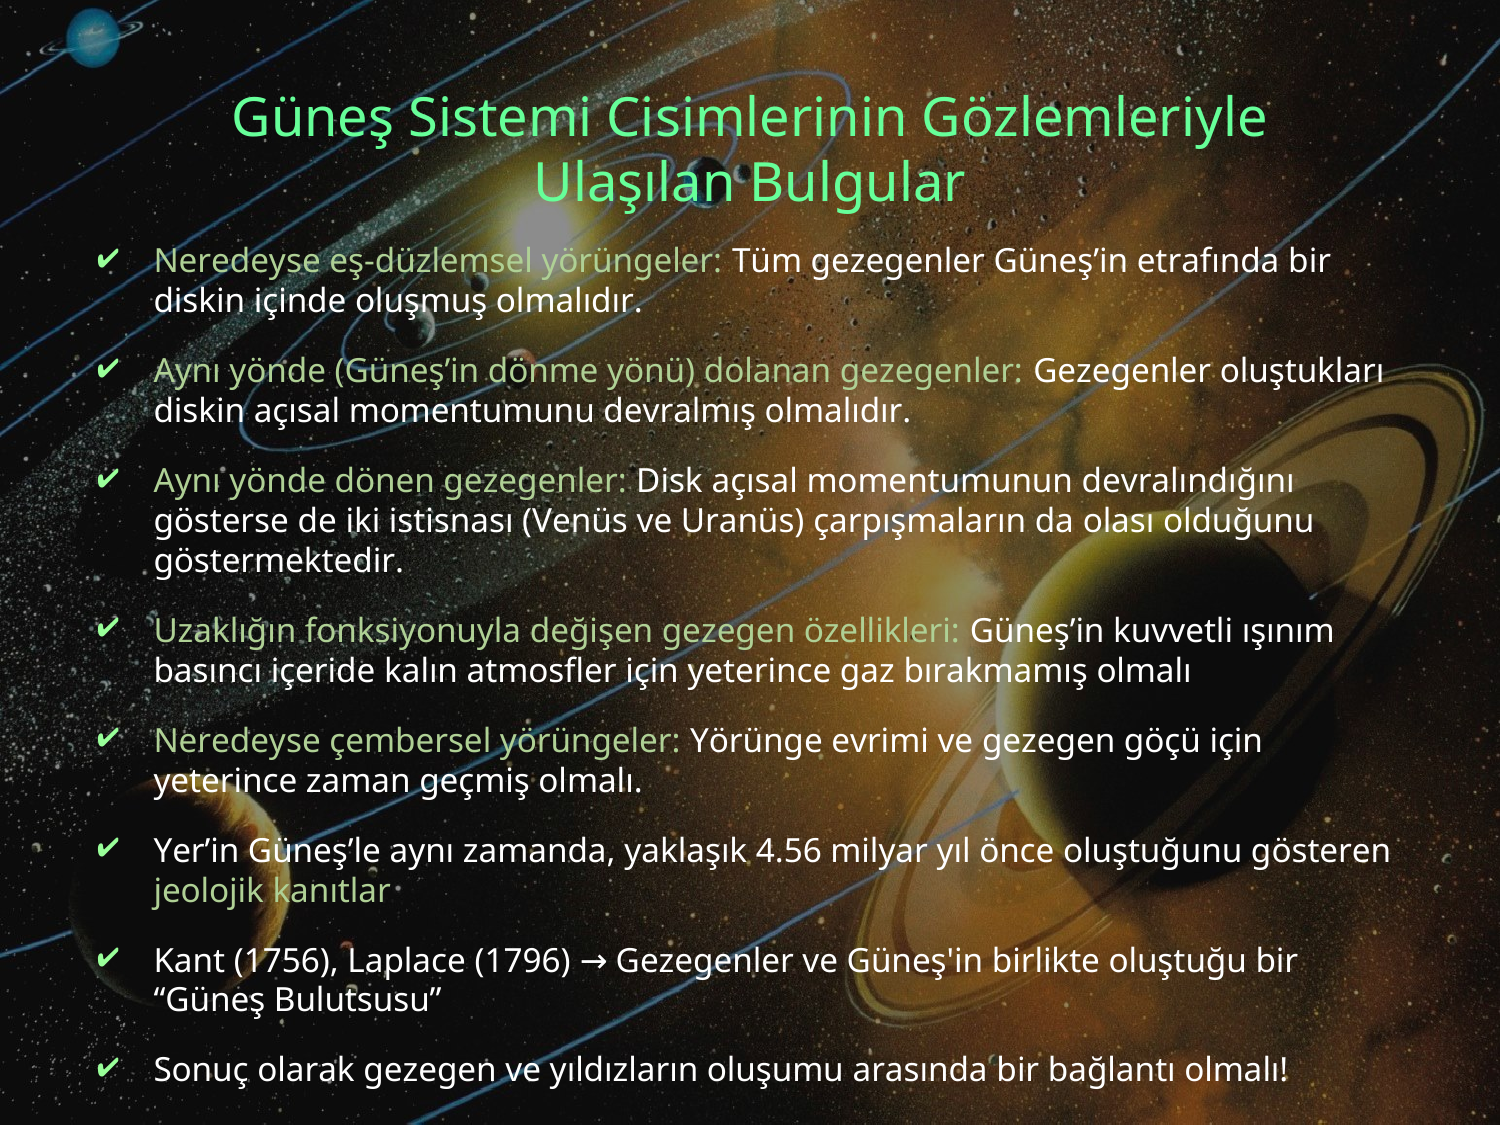

# Güneş Sistemi Cisimlerinin Gözlemleriyle Ulaşılan Bulgular
Neredeyse eş-düzlemsel yörüngeler: Tüm gezegenler Güneş’in etrafında bir diskin içinde oluşmuş olmalıdır.
Aynı yönde (Güneş’in dönme yönü) dolanan gezegenler: Gezegenler oluştukları diskin açısal momentumunu devralmış olmalıdır.
Aynı yönde dönen gezegenler: Disk açısal momentumunun devralındığını gösterse de iki istisnası (Venüs ve Uranüs) çarpışmaların da olası olduğunu göstermektedir.
Uzaklığın fonksiyonuyla değişen gezegen özellikleri: Güneş’in kuvvetli ışınım basıncı içeride kalın atmosfler için yeterince gaz bırakmamış olmalı
Neredeyse çembersel yörüngeler: Yörünge evrimi ve gezegen göçü için yeterince zaman geçmiş olmalı.
Yer’in Güneş’le aynı zamanda, yaklaşık 4.56 milyar yıl önce oluştuğunu gösteren jeolojik kanıtlar
Kant (1756), Laplace (1796) → Gezegenler ve Güneş'in birlikte oluştuğu bir “Güneş Bulutsusu”
Sonuç olarak gezegen ve yıldızların oluşumu arasında bir bağlantı olmalı!